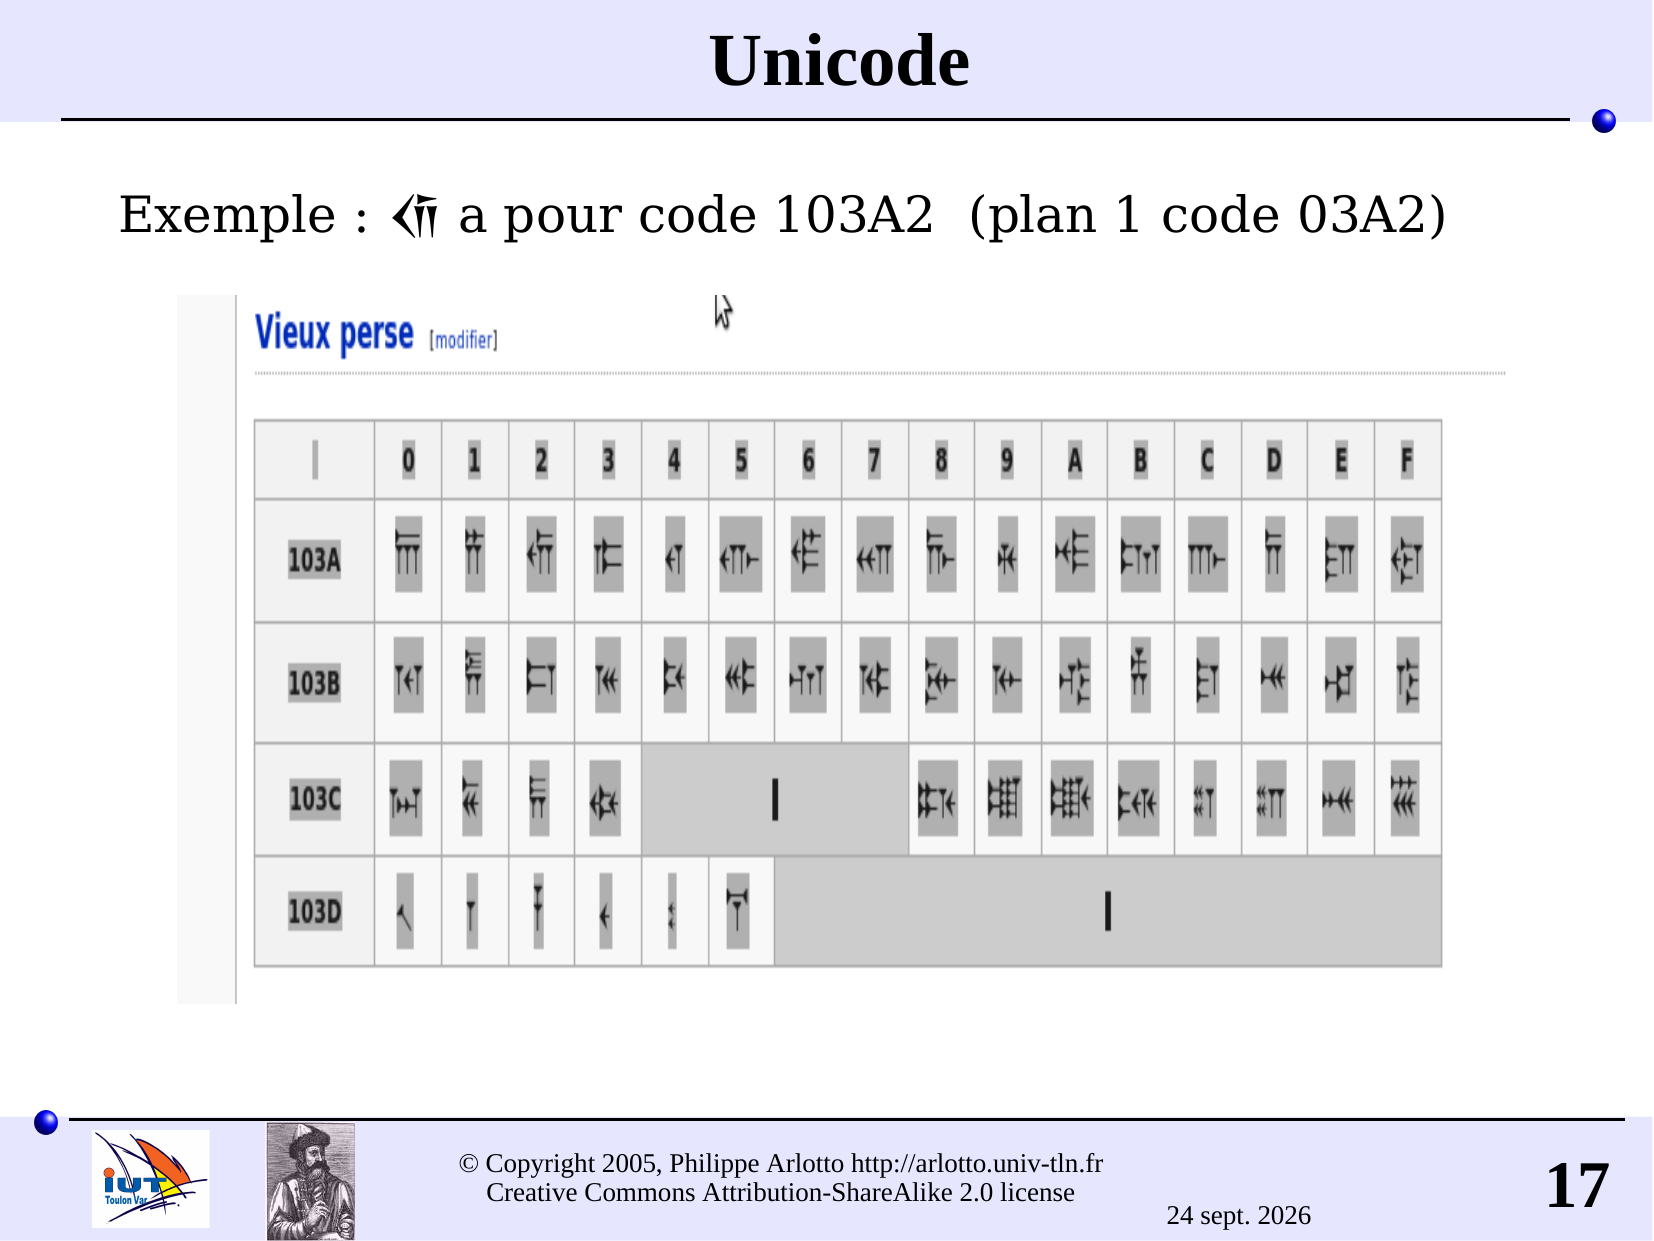

# Unicode
Exemple : 𐎢 a pour code 103A2 (plan 1 code 03A2)